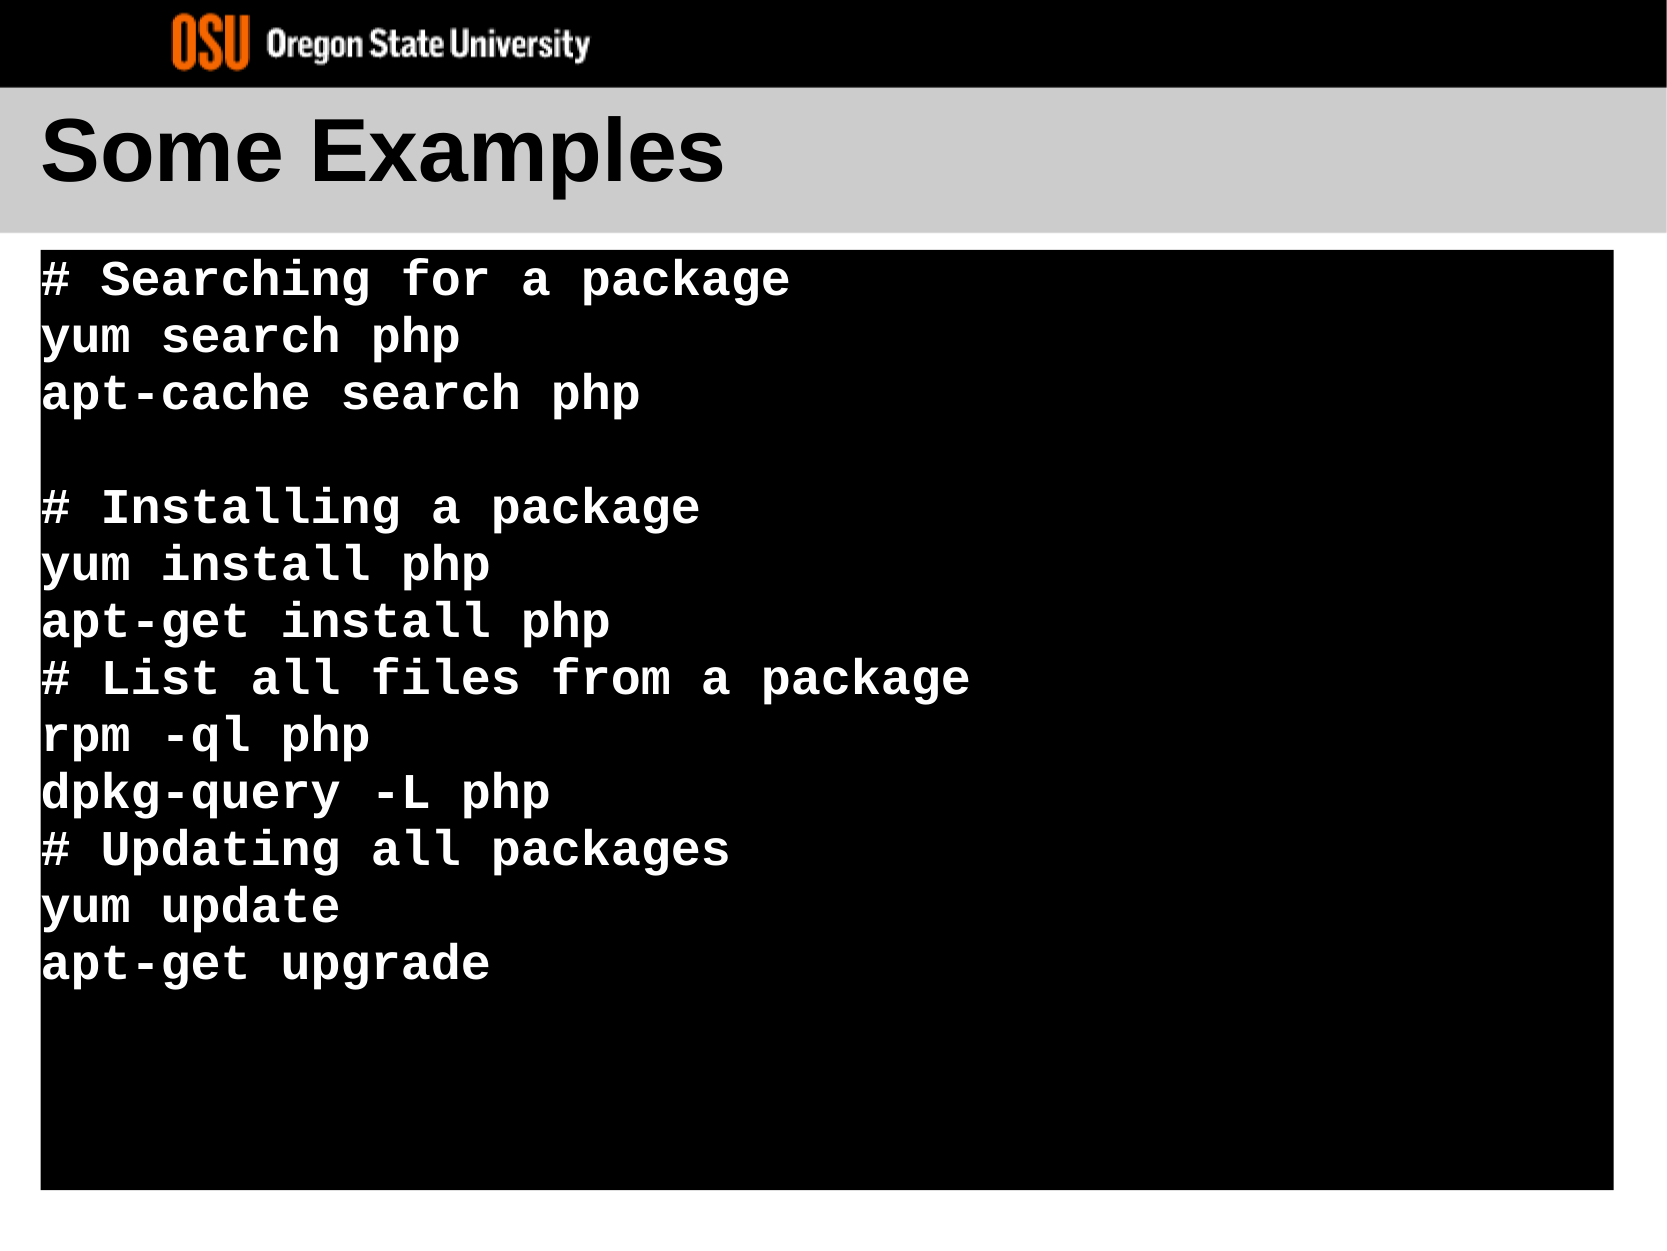

# Some Examples
# Searching for a package yum search php apt-cache search php
# Installing a package
yum install php
apt-get install php
# List all files from a package rpm -ql php dpkg-query -L php
# Updating all packages yum update apt-get upgrade